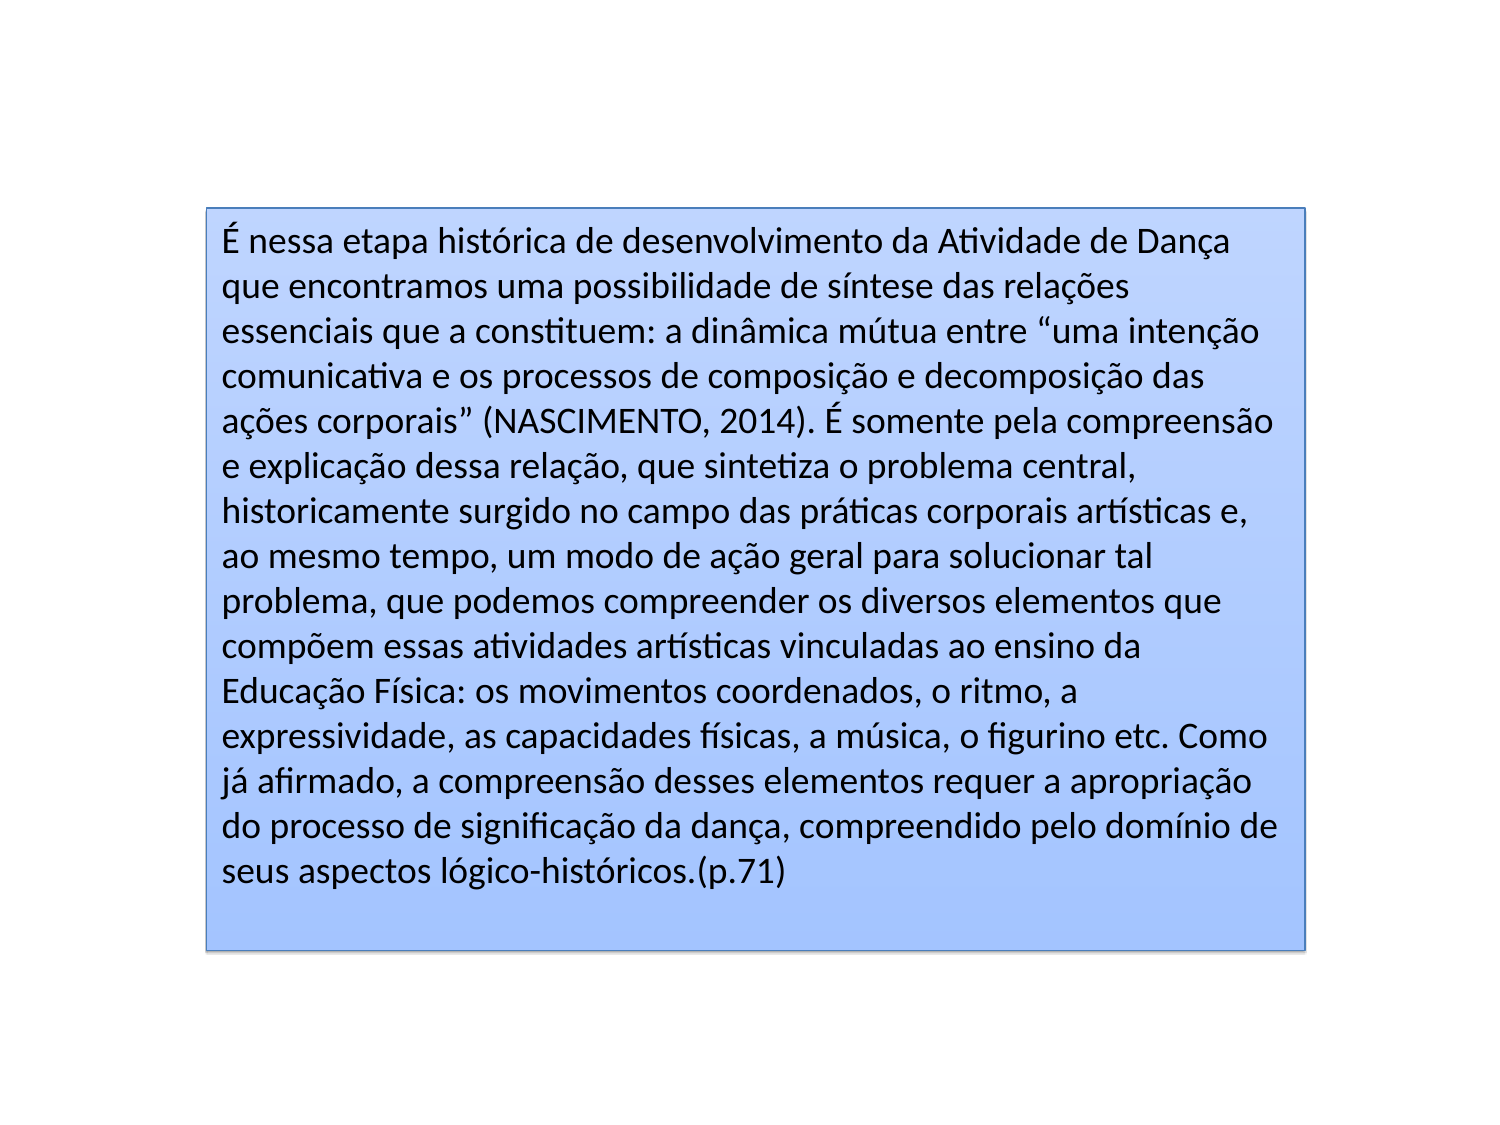

É nessa etapa histórica de desenvolvimento da Atividade de Dança que encontramos uma possibilidade de síntese das relações essenciais que a constituem: a dinâmica mútua entre “uma intenção comunicativa e os processos de composição e decomposição das ações corporais” (NASCIMENTO, 2014). É somente pela compreensão e explicação dessa relação, que sintetiza o problema central, historicamente surgido no campo das práticas corporais artísticas e, ao mesmo tempo, um modo de ação geral para solucionar tal problema, que podemos compreender os diversos elementos que compõem essas atividades artísticas vinculadas ao ensino da Educação Física: os movimentos coordenados, o ritmo, a expressividade, as capacidades físicas, a música, o figurino etc. Como já afirmado, a compreensão desses elementos requer a apropriação do processo de significação da dança, compreendido pelo domínio de seus aspectos lógico-históricos.(p.71)